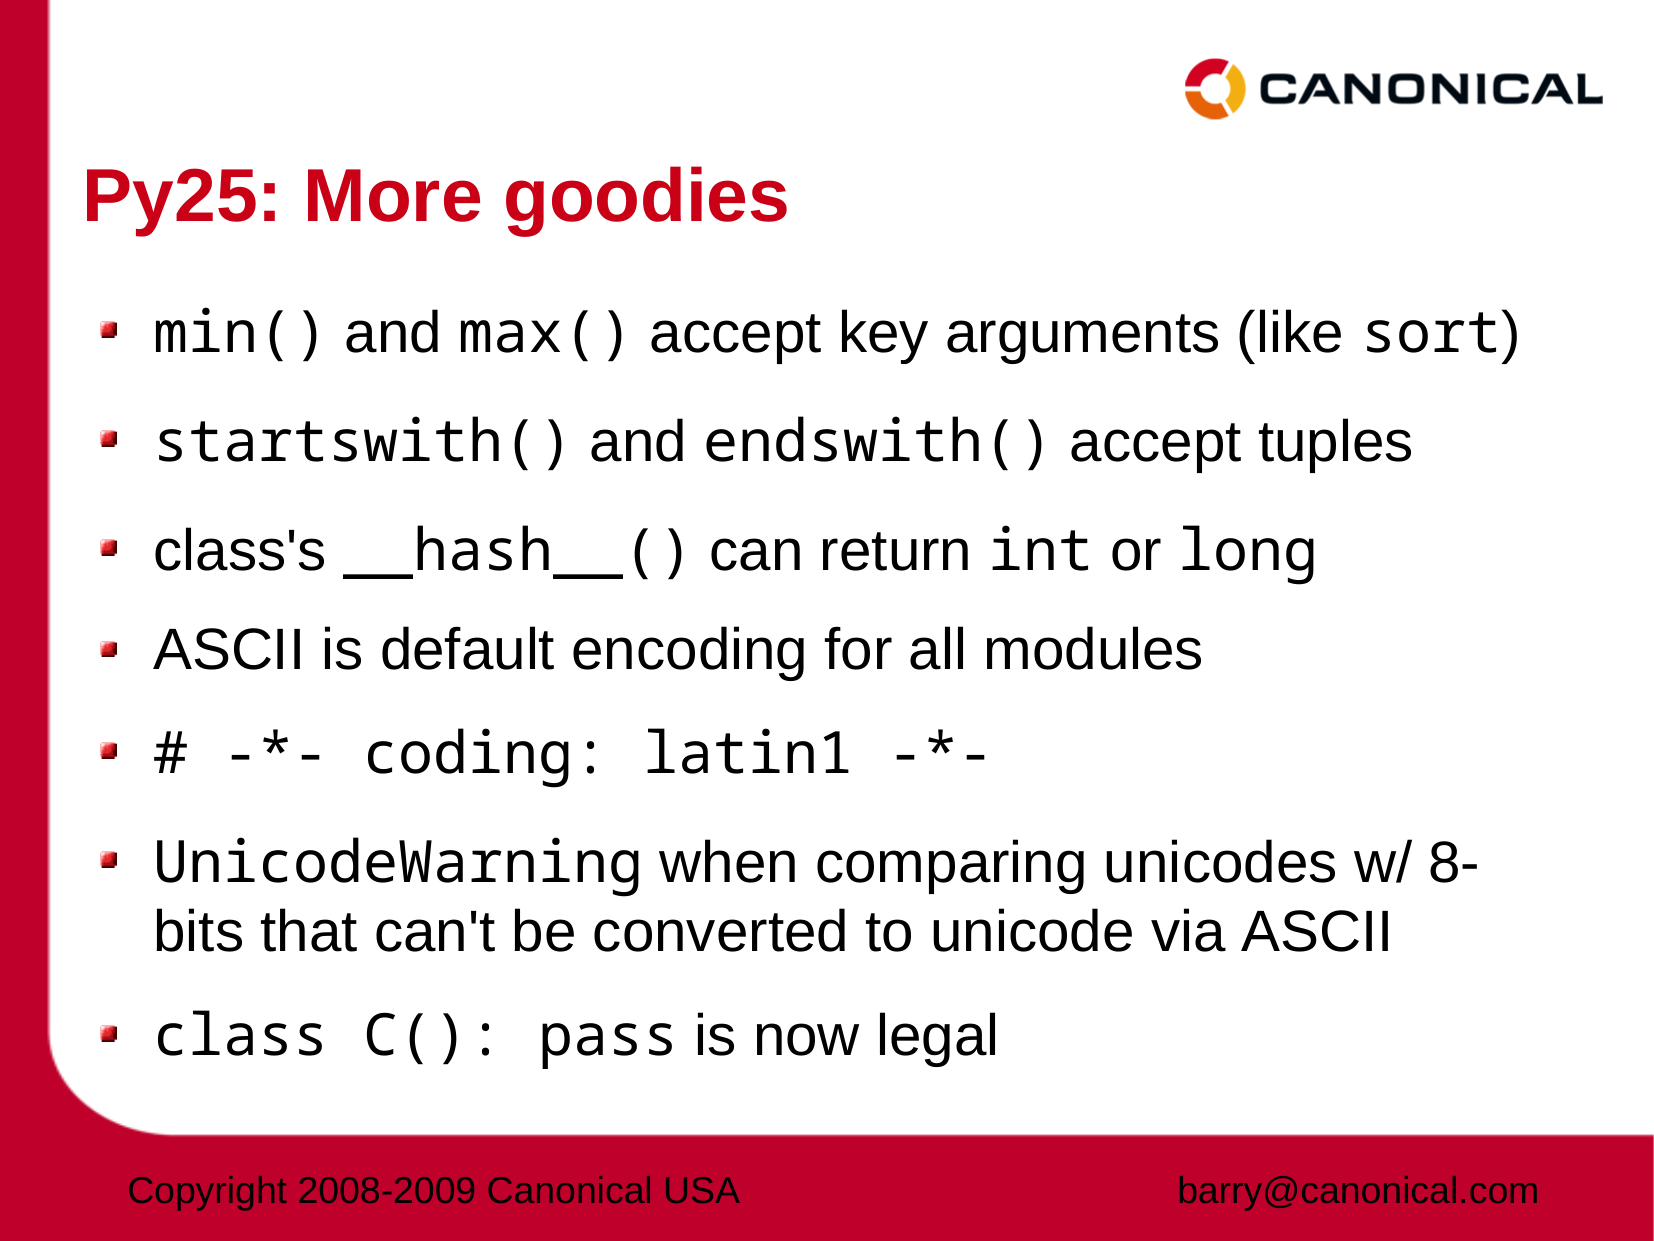

# Py25: More goodies
min() and max() accept key arguments (like sort)
startswith() and endswith() accept tuples
class's __hash__() can return int or long
ASCII is default encoding for all modules
# -*- coding: latin1 -*-
UnicodeWarning when comparing unicodes w/ 8-bits that can't be converted to unicode via ASCII
class C(): pass is now legal